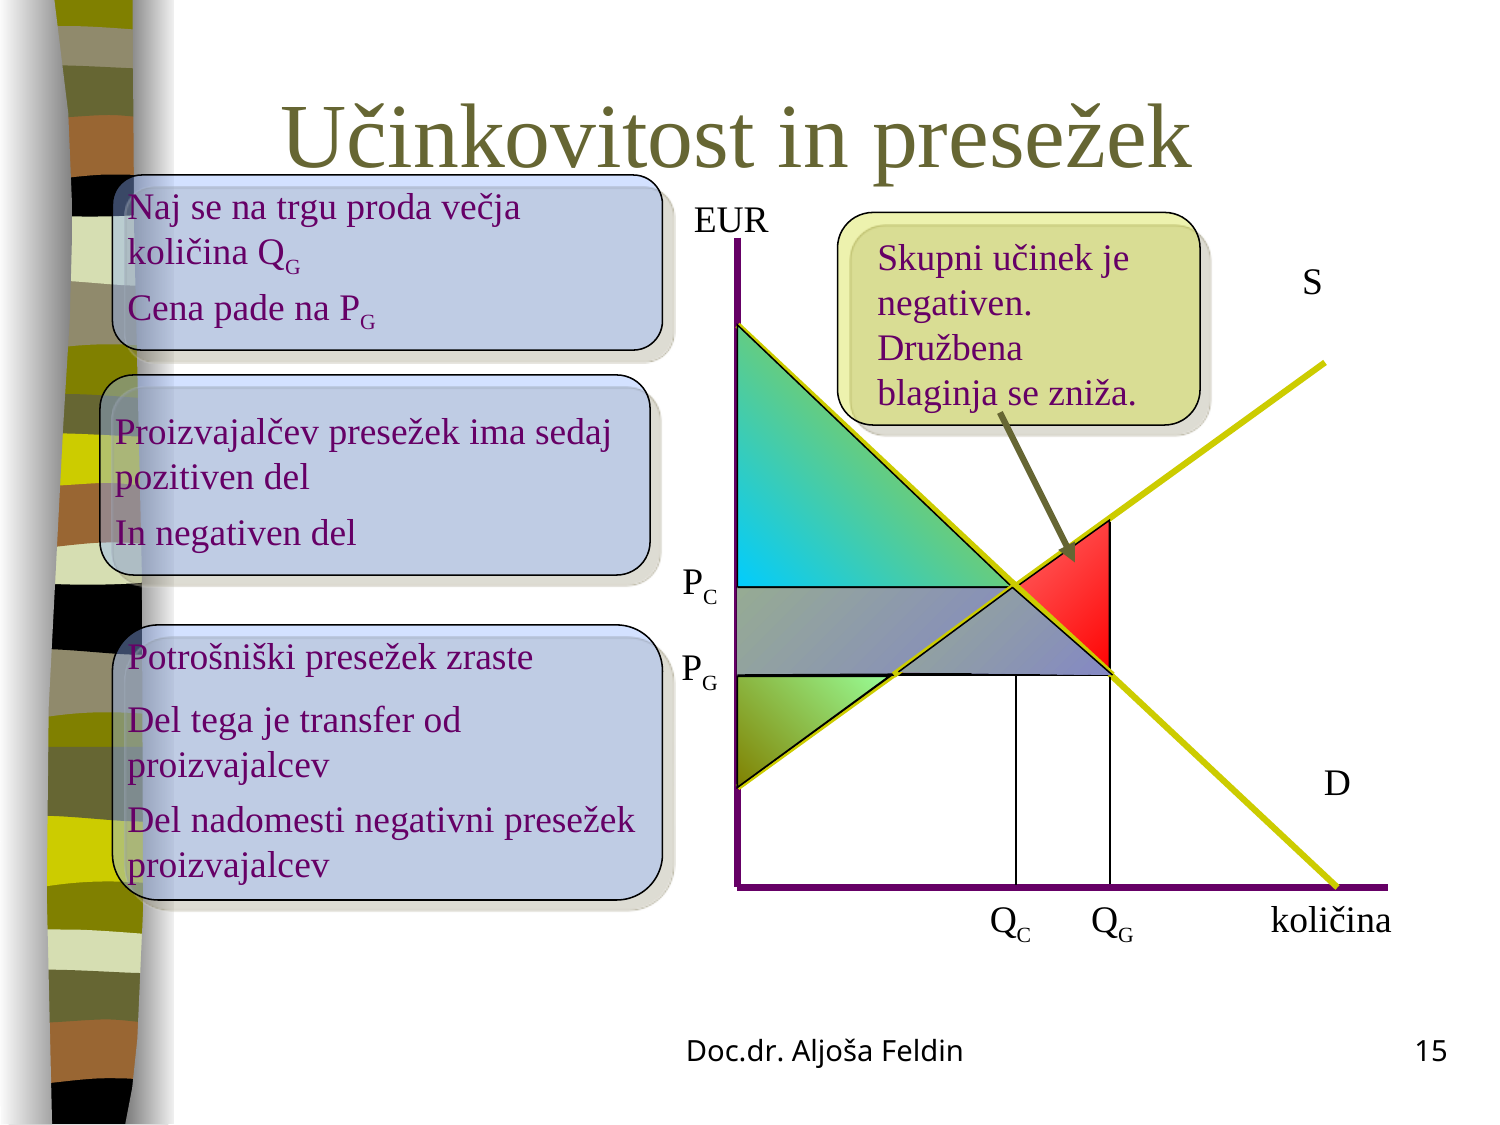

Učinkovitost in presežek
Naj se na trgu proda večja količina QG
EUR
Skupni učinek je negativen. Družbena blaginja se zniža.
S
Cena pade na PG
Proizvajalčev presežek ima sedaj pozitiven del
In negativen del
PC
Potrošniški presežek zraste
PG
Del tega je transfer od proizvajalcev
D
Del nadomesti negativni presežek proizvajalcev
QC
QG
količina
Doc.dr. Aljoša Feldin